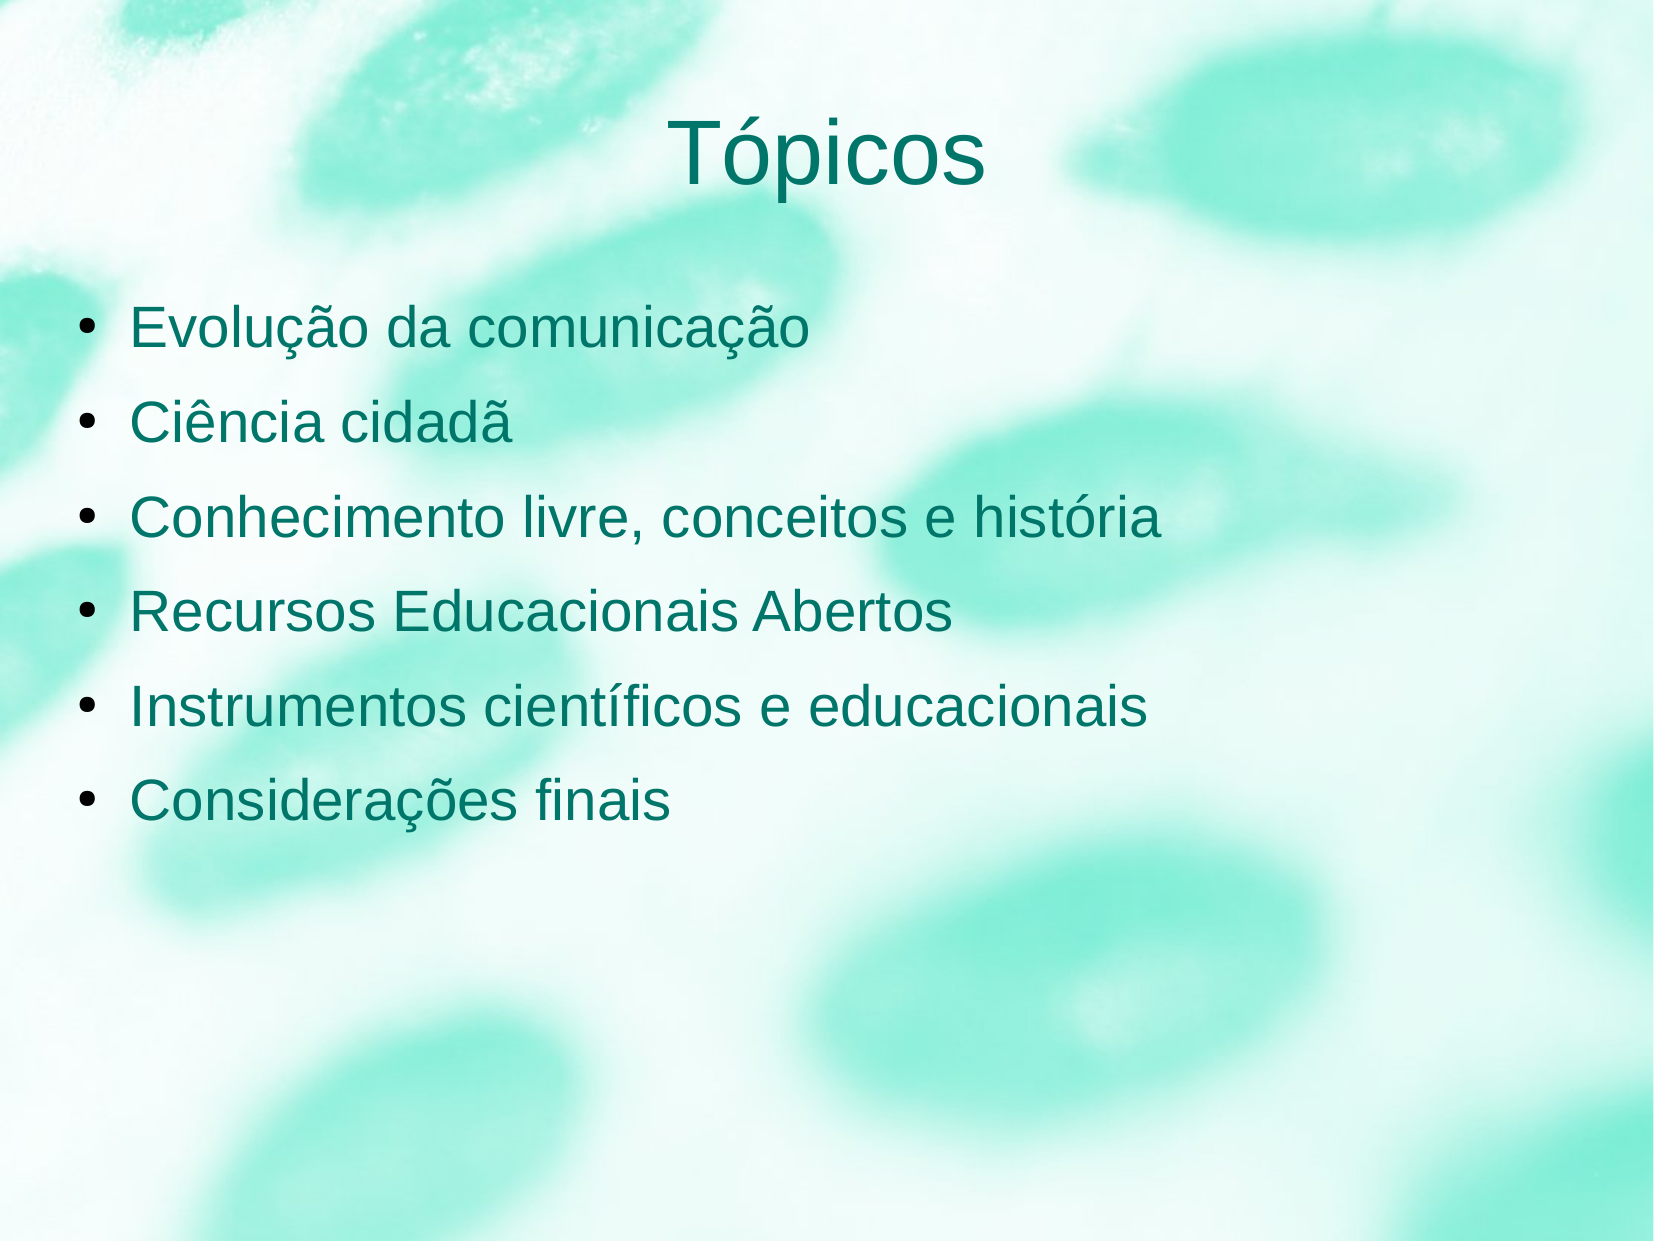

# Tópicos
Evolução da comunicação
Ciência cidadã
Conhecimento livre, conceitos e história
Recursos Educacionais Abertos
Instrumentos científicos e educacionais
Considerações finais